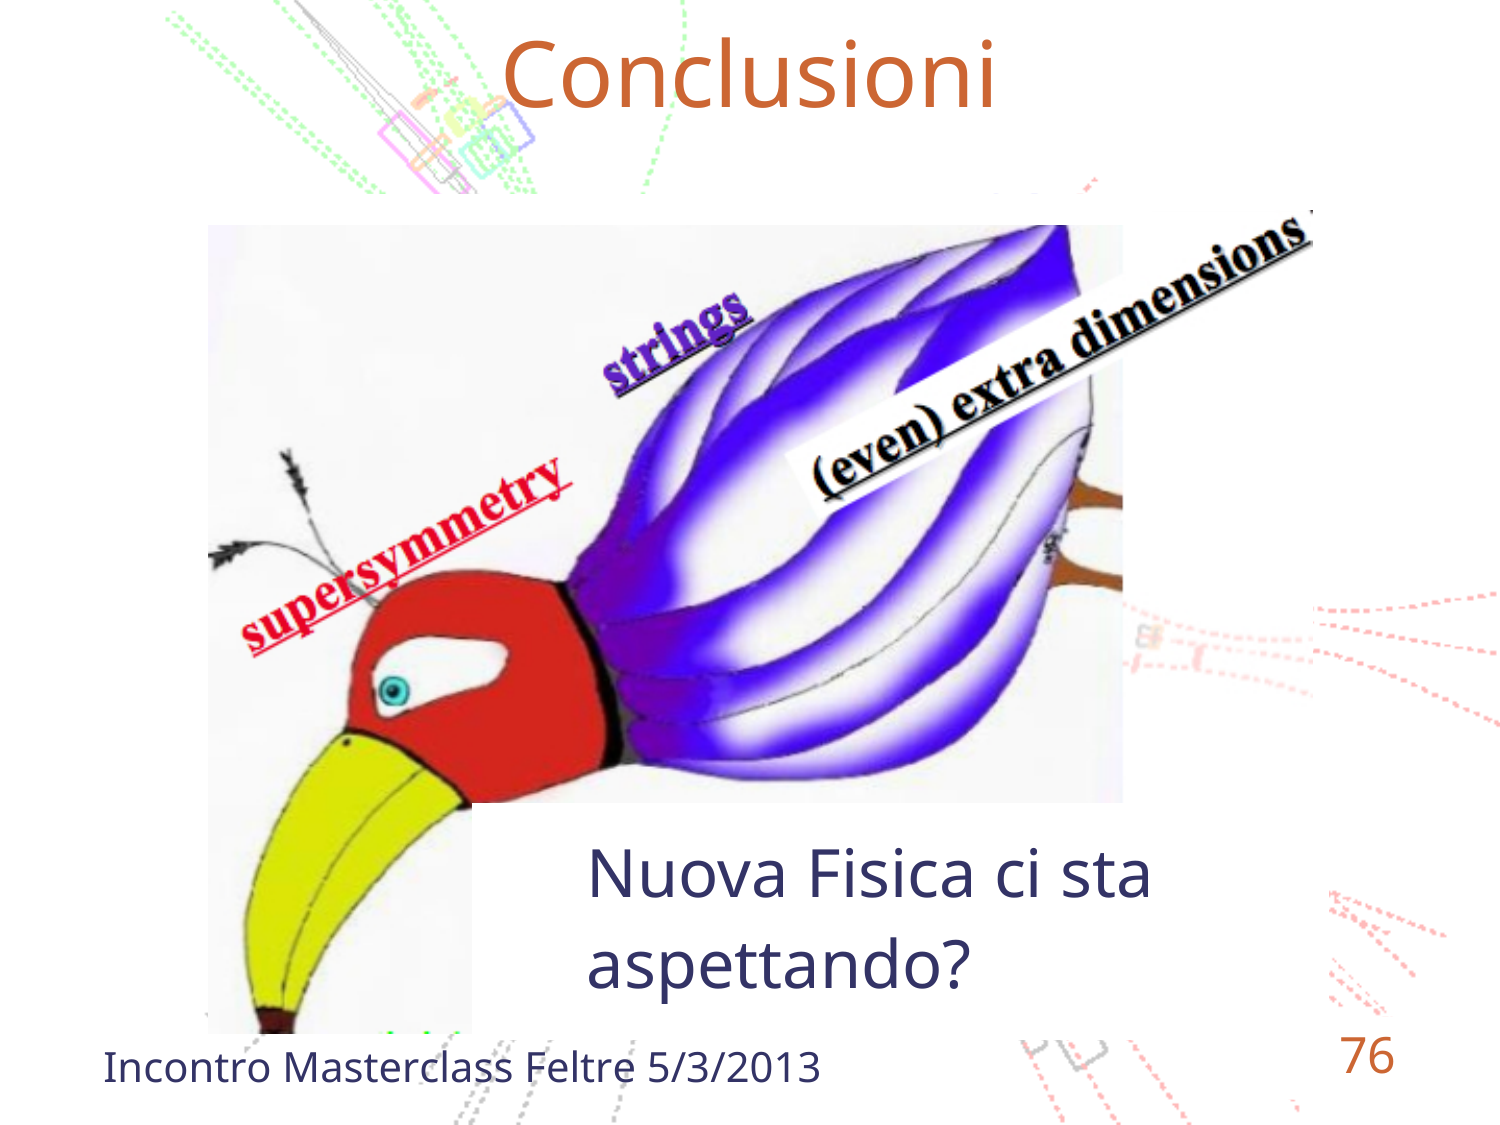

Conclusioni
#
Nuova Fisica ci sta aspettando?
76